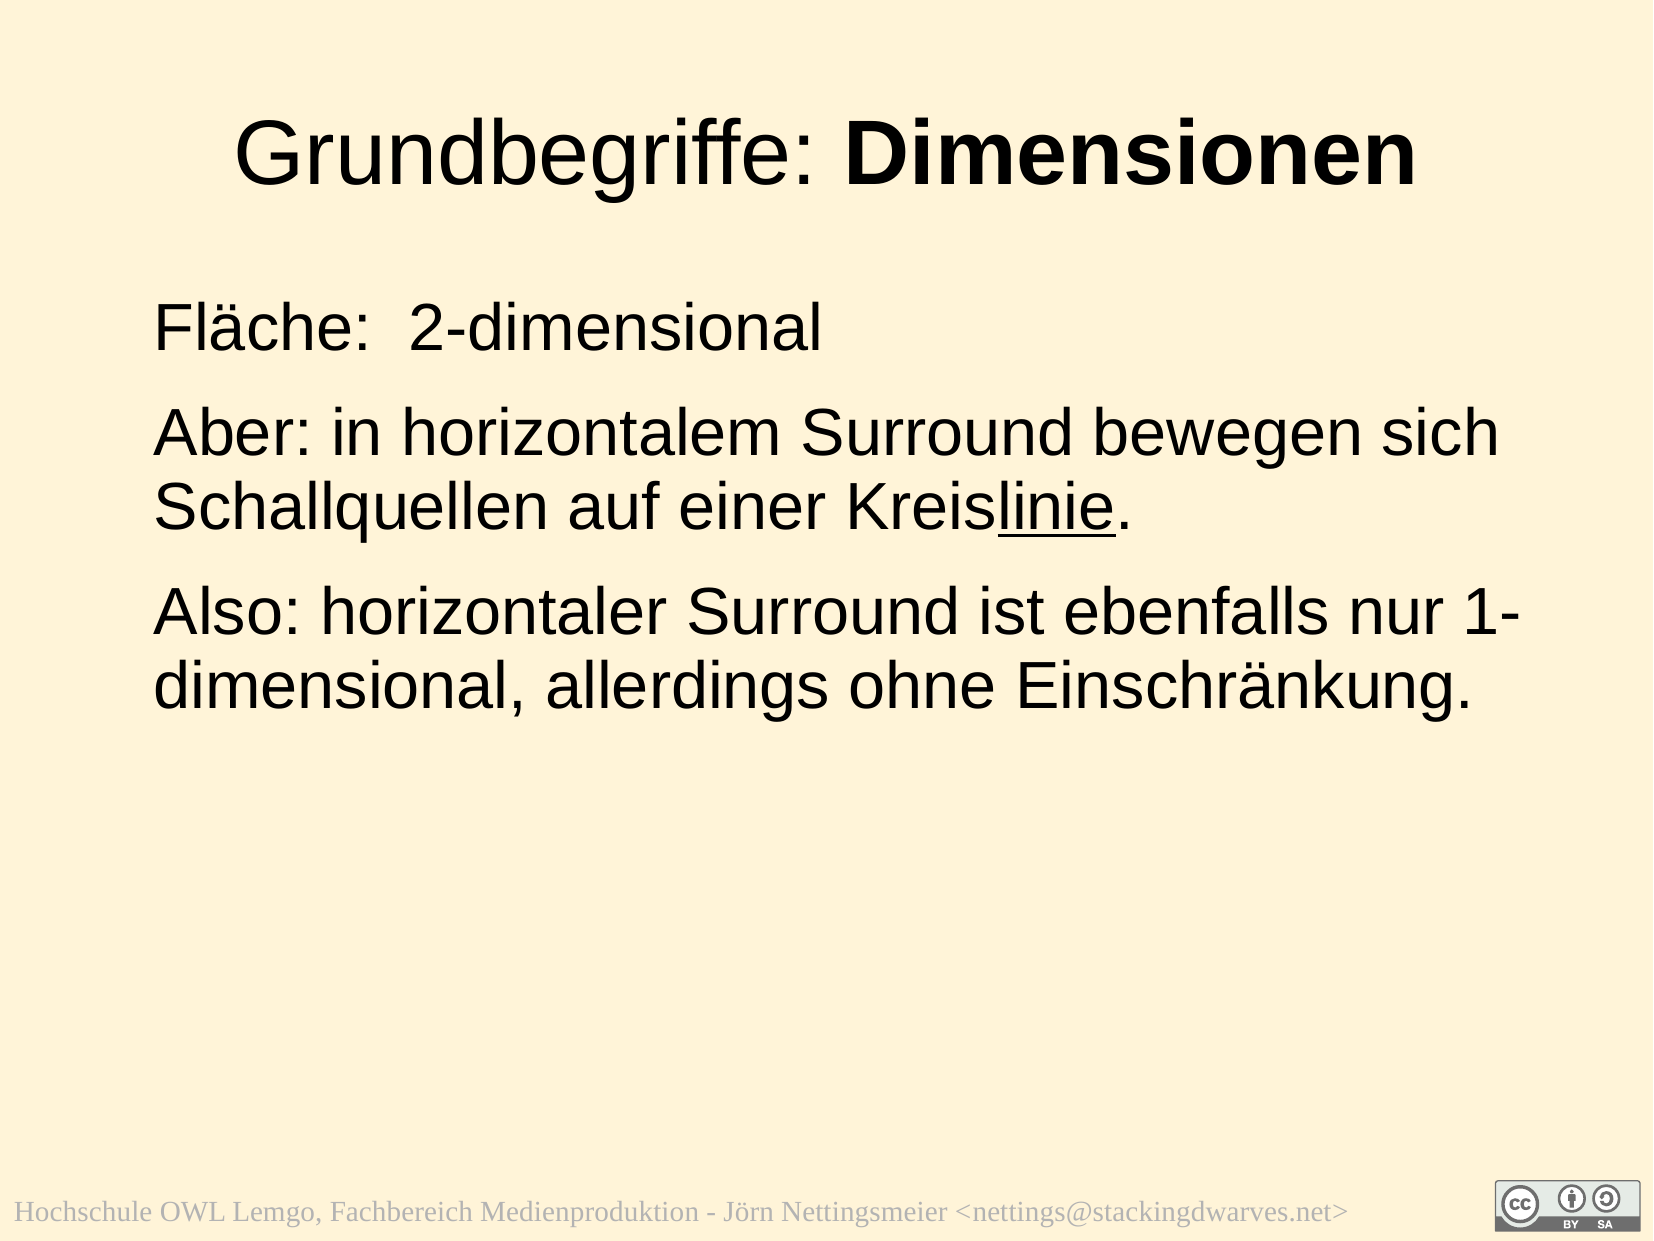

# Grundbegriffe: Dimensionen
Fläche: 2-dimensional
Aber: in horizontalem Surround bewegen sich Schallquellen auf einer Kreislinie.
Also: horizontaler Surround ist ebenfalls nur 1-dimensional, allerdings ohne Einschränkung.